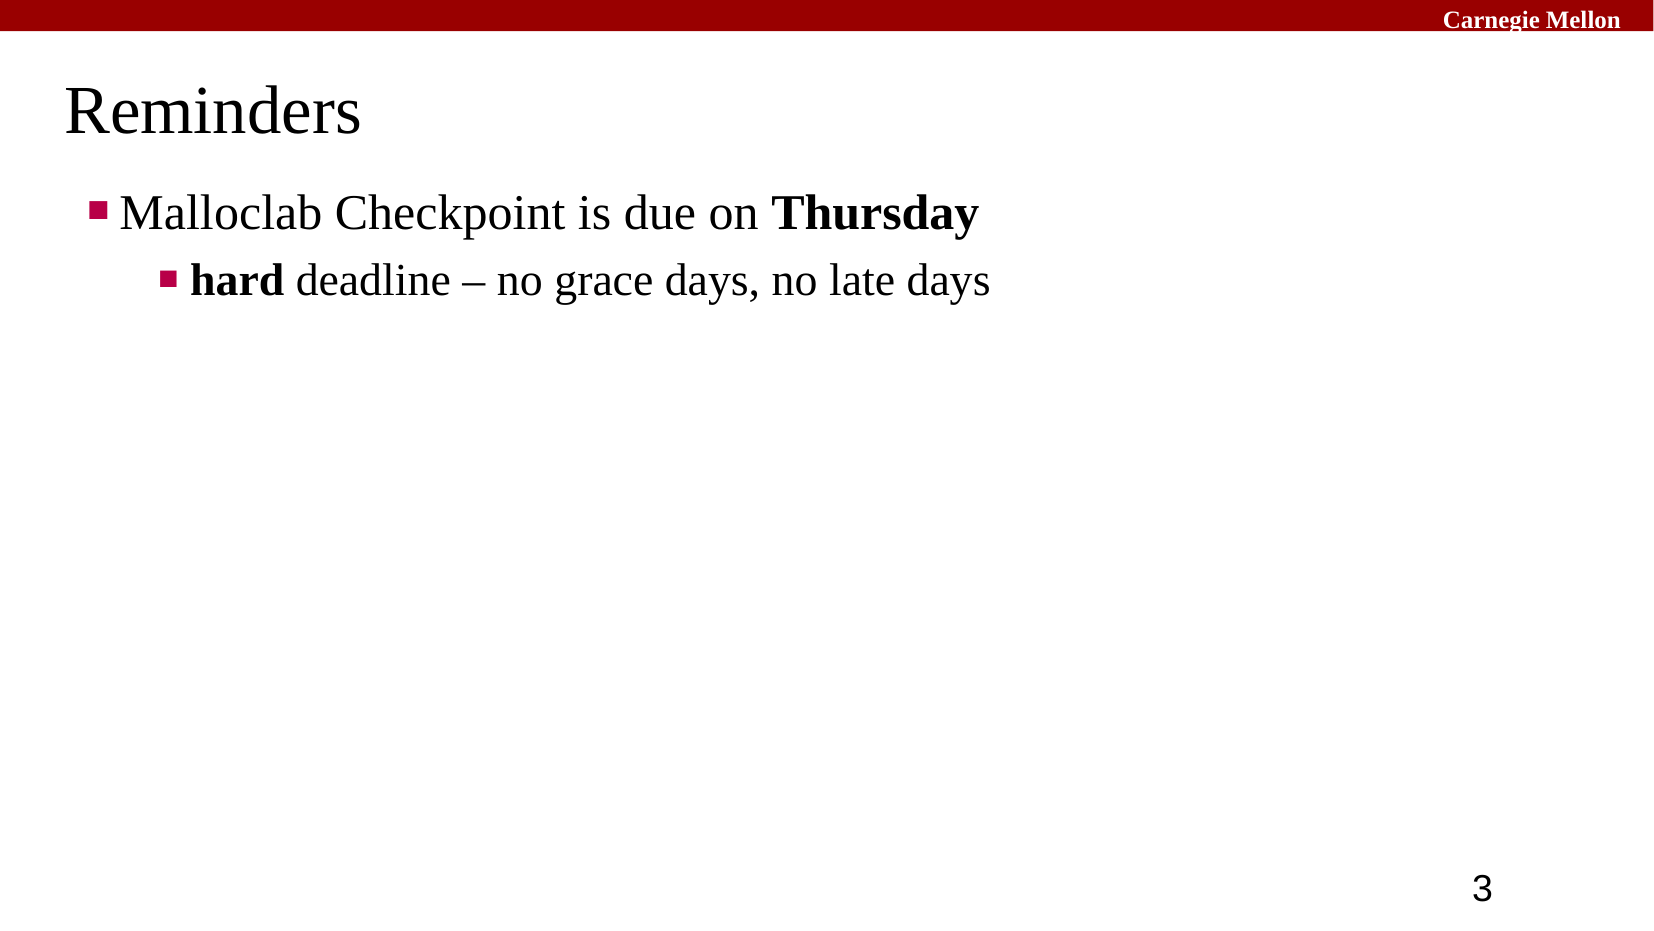

# Reminders
Malloclab Checkpoint is due on Thursday
hard deadline – no grace days, no late days